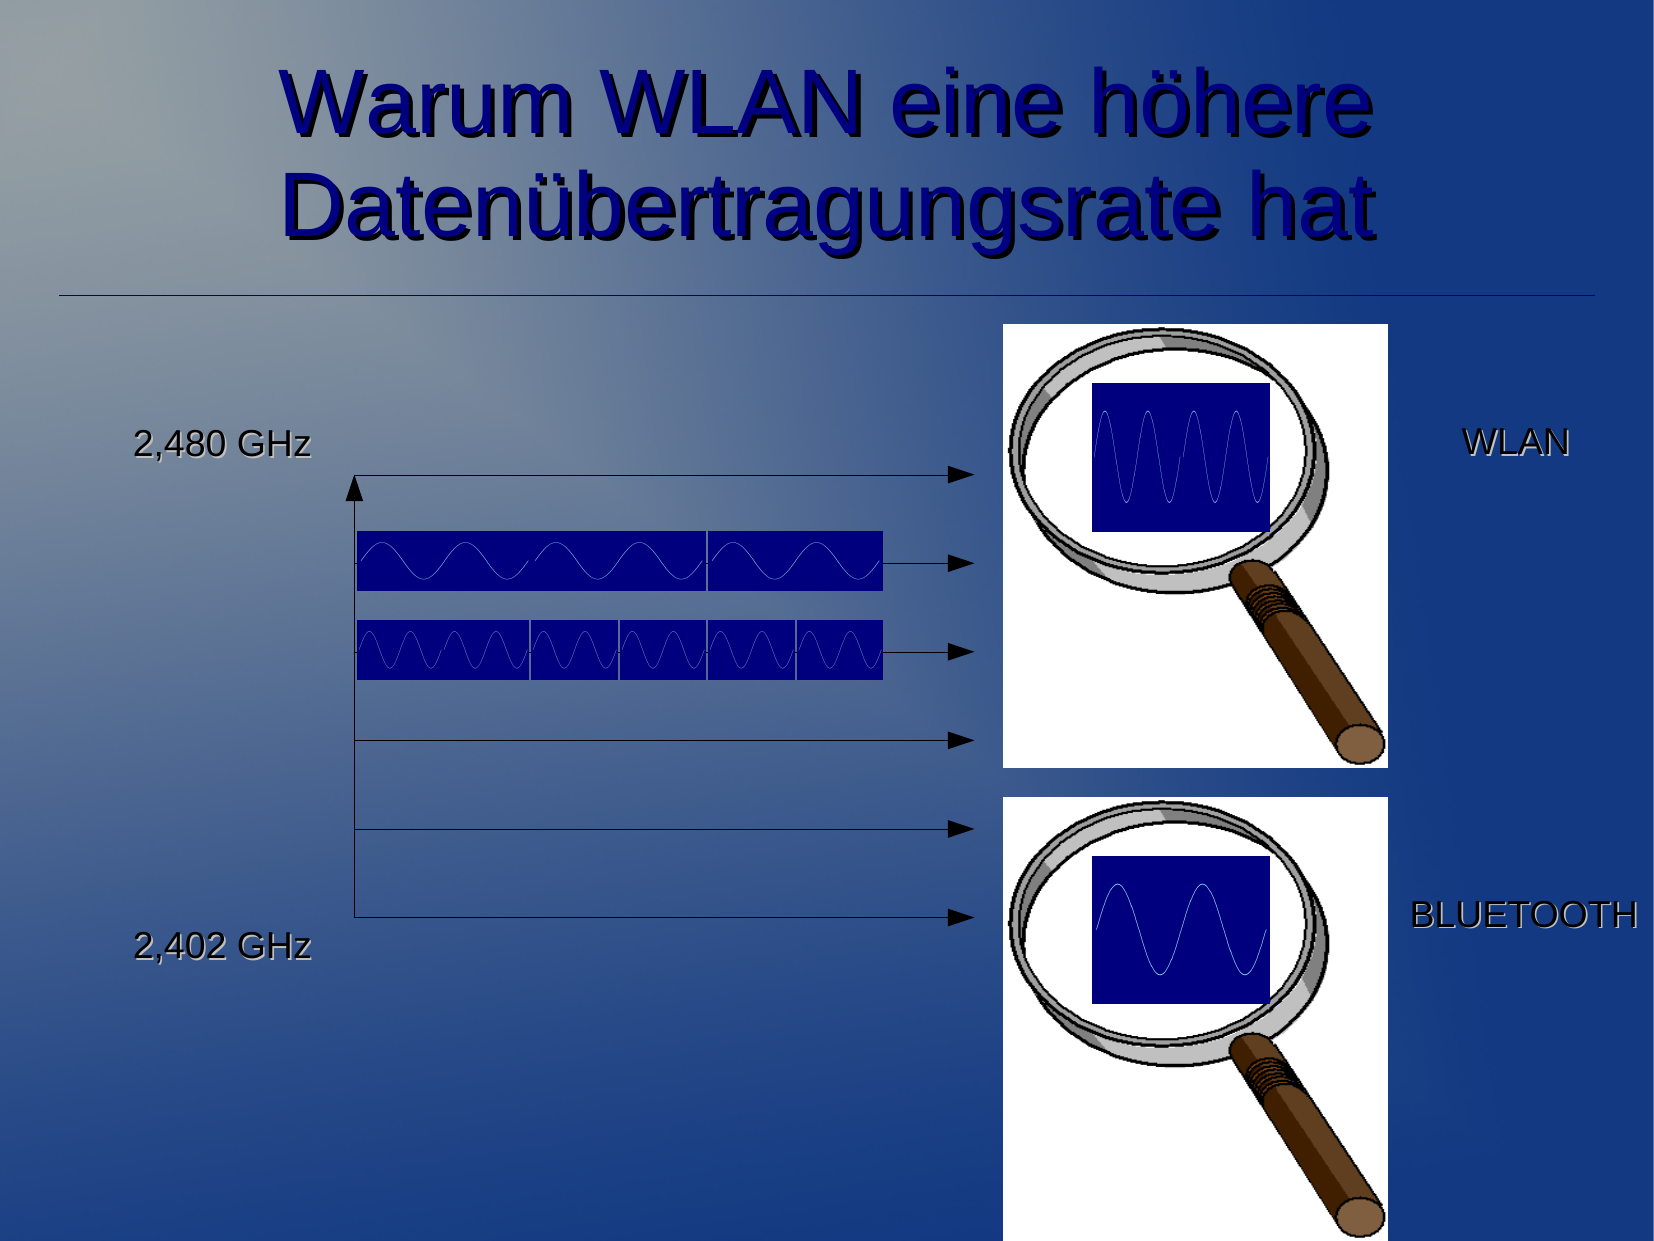

# Warum WLAN eine höhere Datenübertragungsrate hat
WLAN
2,480 GHz
BLUETOOTH
2,402 GHz